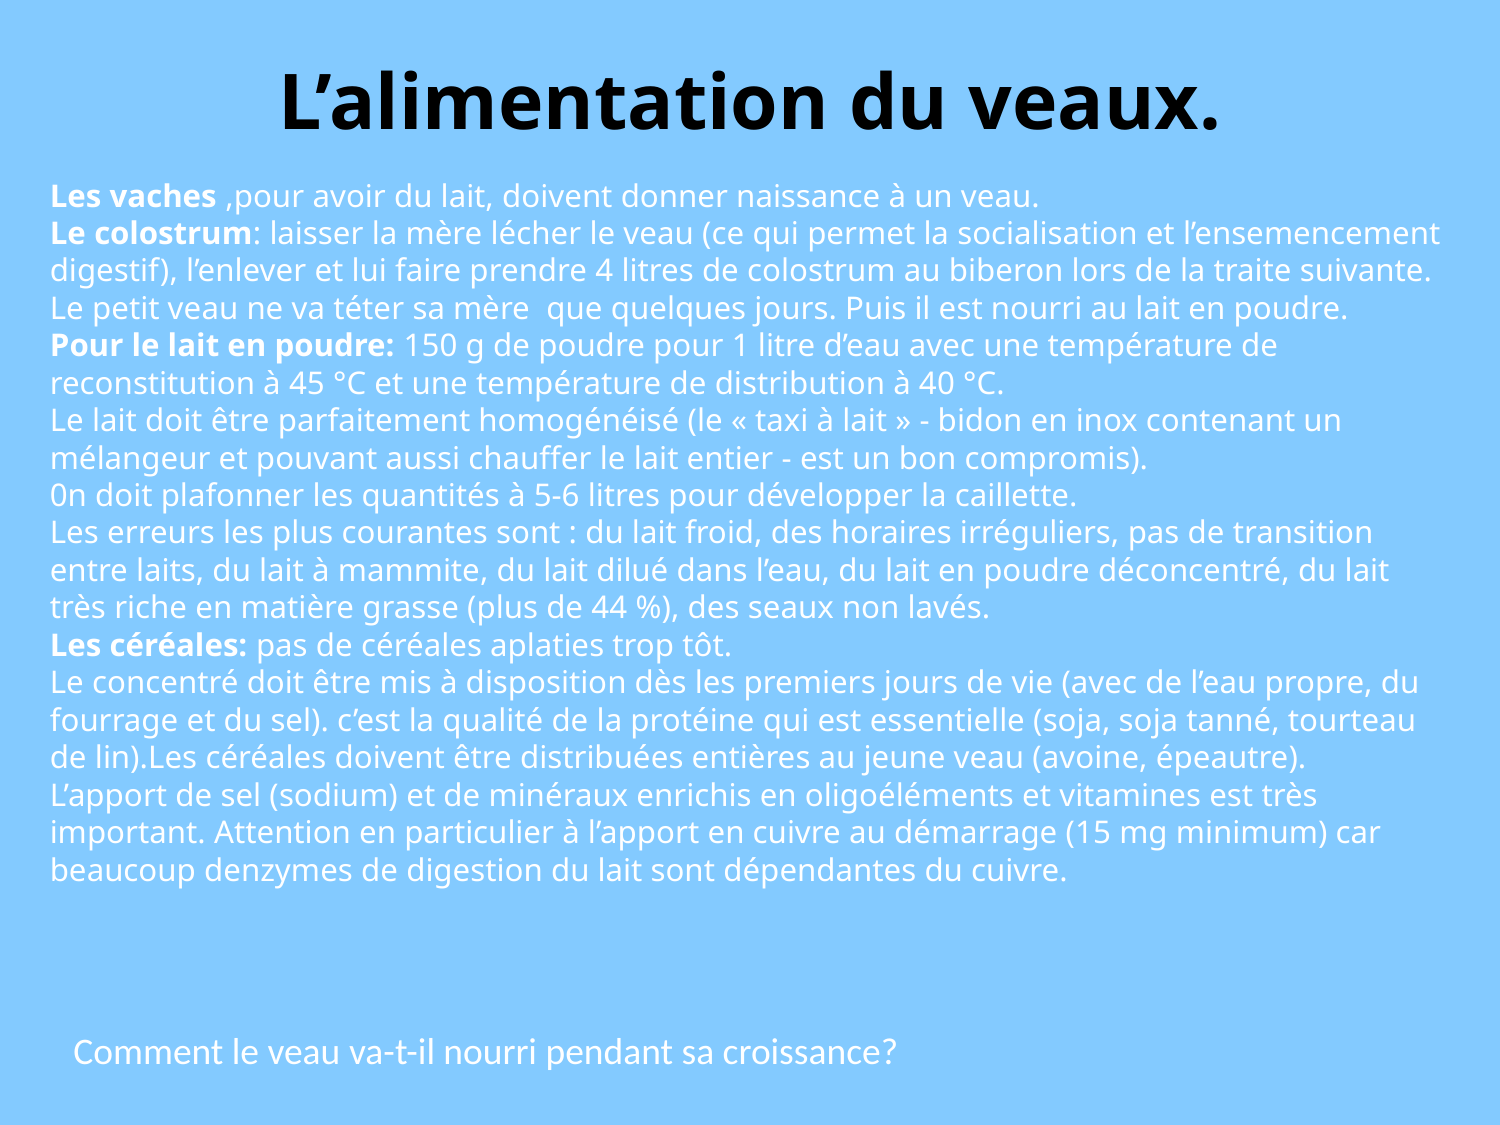

L’alimentation du veaux.
Les vaches ,pour avoir du lait, doivent donner naissance à un veau.
Le colostrum: laisser la mère lécher le veau (ce qui permet la socialisation et l’ensemencement digestif), l’enlever et lui faire prendre 4 litres de colostrum au biberon lors de la traite suivante.
Le petit veau ne va téter sa mère que quelques jours. Puis il est nourri au lait en poudre.
Pour le lait en poudre: 150 g de poudre pour 1 litre d’eau avec une température de reconstitution à 45 °C et une température de distribution à 40 °C.
Le lait doit être parfaitement homogénéisé (le « taxi à lait » - bidon en inox contenant un mélangeur et pouvant aussi chauffer le lait entier - est un bon compromis).
0n doit plafonner les quantités à 5-6 litres pour développer la caillette.
Les erreurs les plus courantes sont : du lait froid, des horaires irréguliers, pas de transition entre laits, du lait à mammite, du lait dilué dans l’eau, du lait en poudre déconcentré, du lait très riche en matière grasse (plus de 44 %), des seaux non lavés.
Les céréales: pas de céréales aplaties trop tôt.
Le concentré doit être mis à disposition dès les premiers jours de vie (avec de l’eau propre, du fourrage et du sel). c’est la qualité de la protéine qui est essentielle (soja, soja tanné, tourteau de lin).Les céréales doivent être distribuées entières au jeune veau (avoine, épeautre). 
L’apport de sel (sodium) et de minéraux enrichis en oligoéléments et vitamines est très important. Attention en particulier à l’apport en cuivre au démarrage (15 mg minimum) car beaucoup denzymes de digestion du lait sont dépendantes du cuivre.
Comment le veau va-t-il nourri pendant sa croissance?